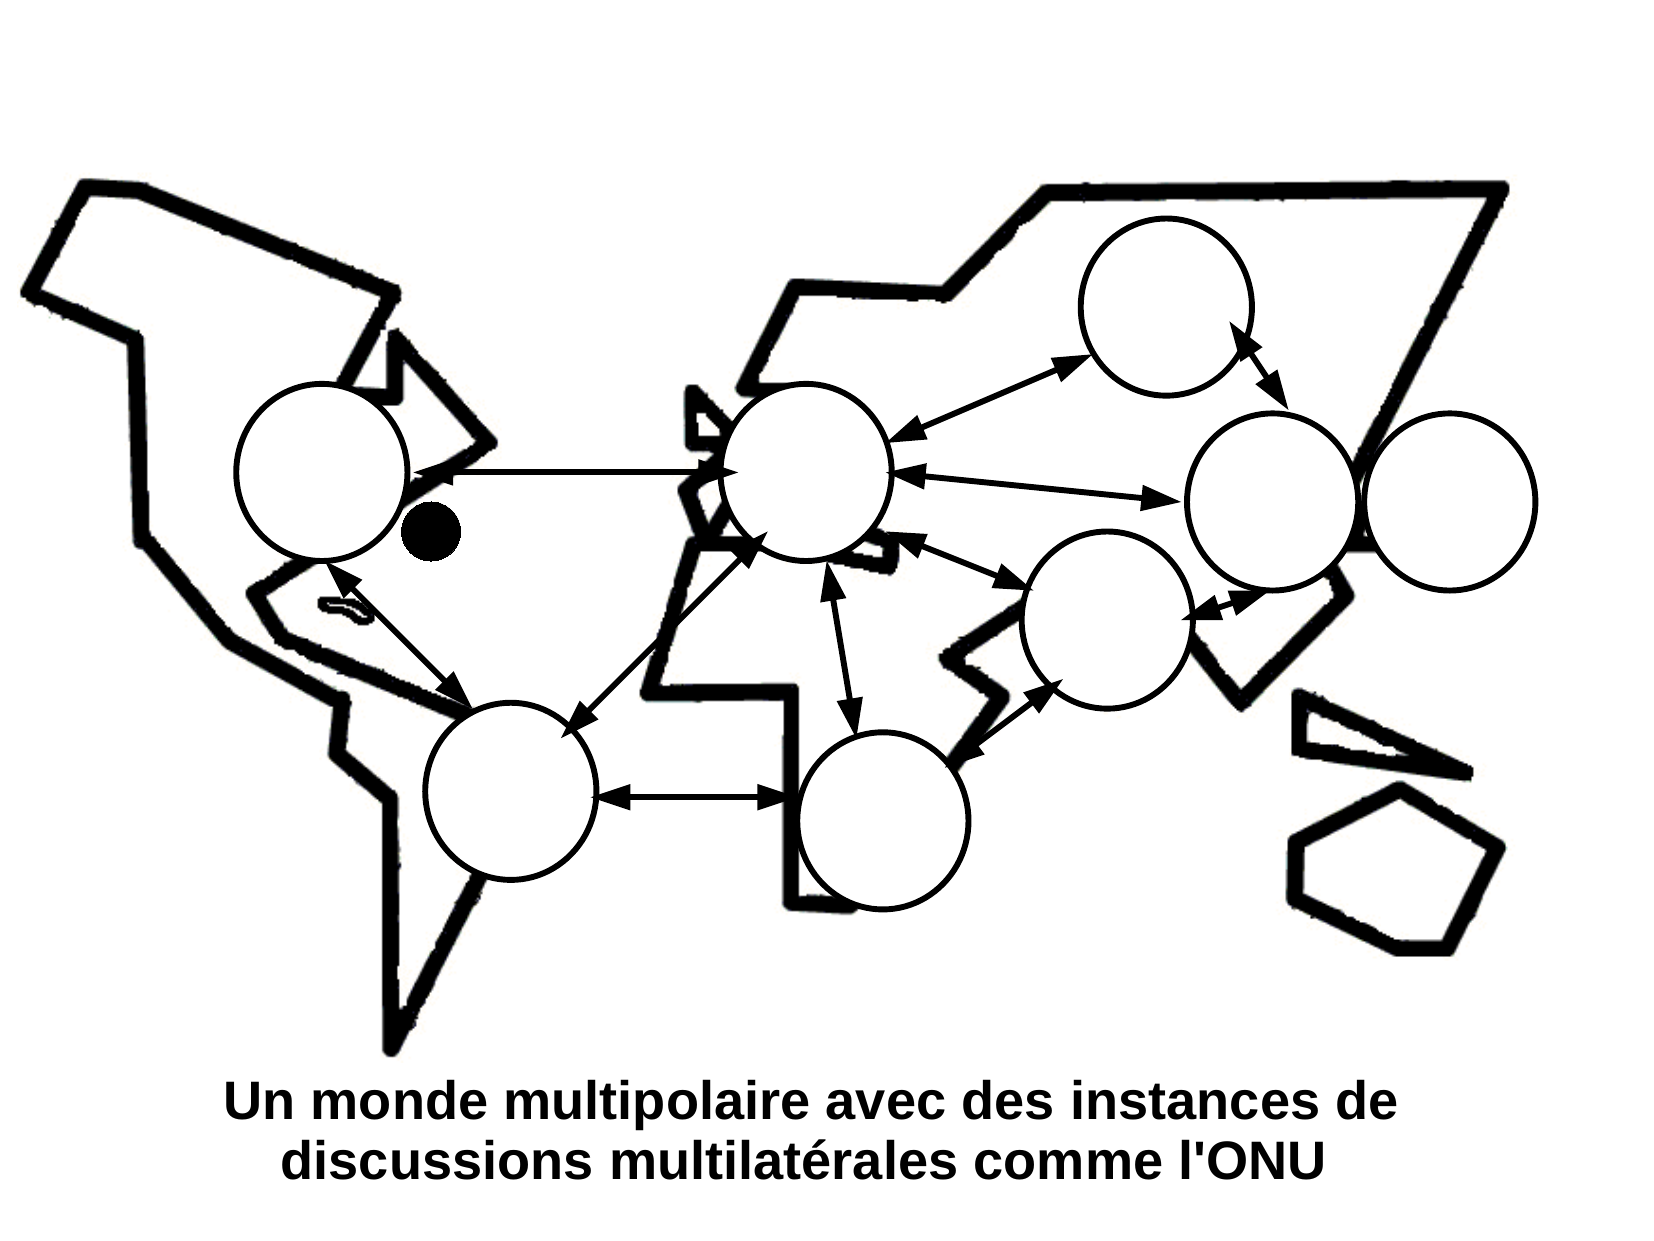

Un monde multipolaire avec des instances de discussions multilatérales comme l'ONU